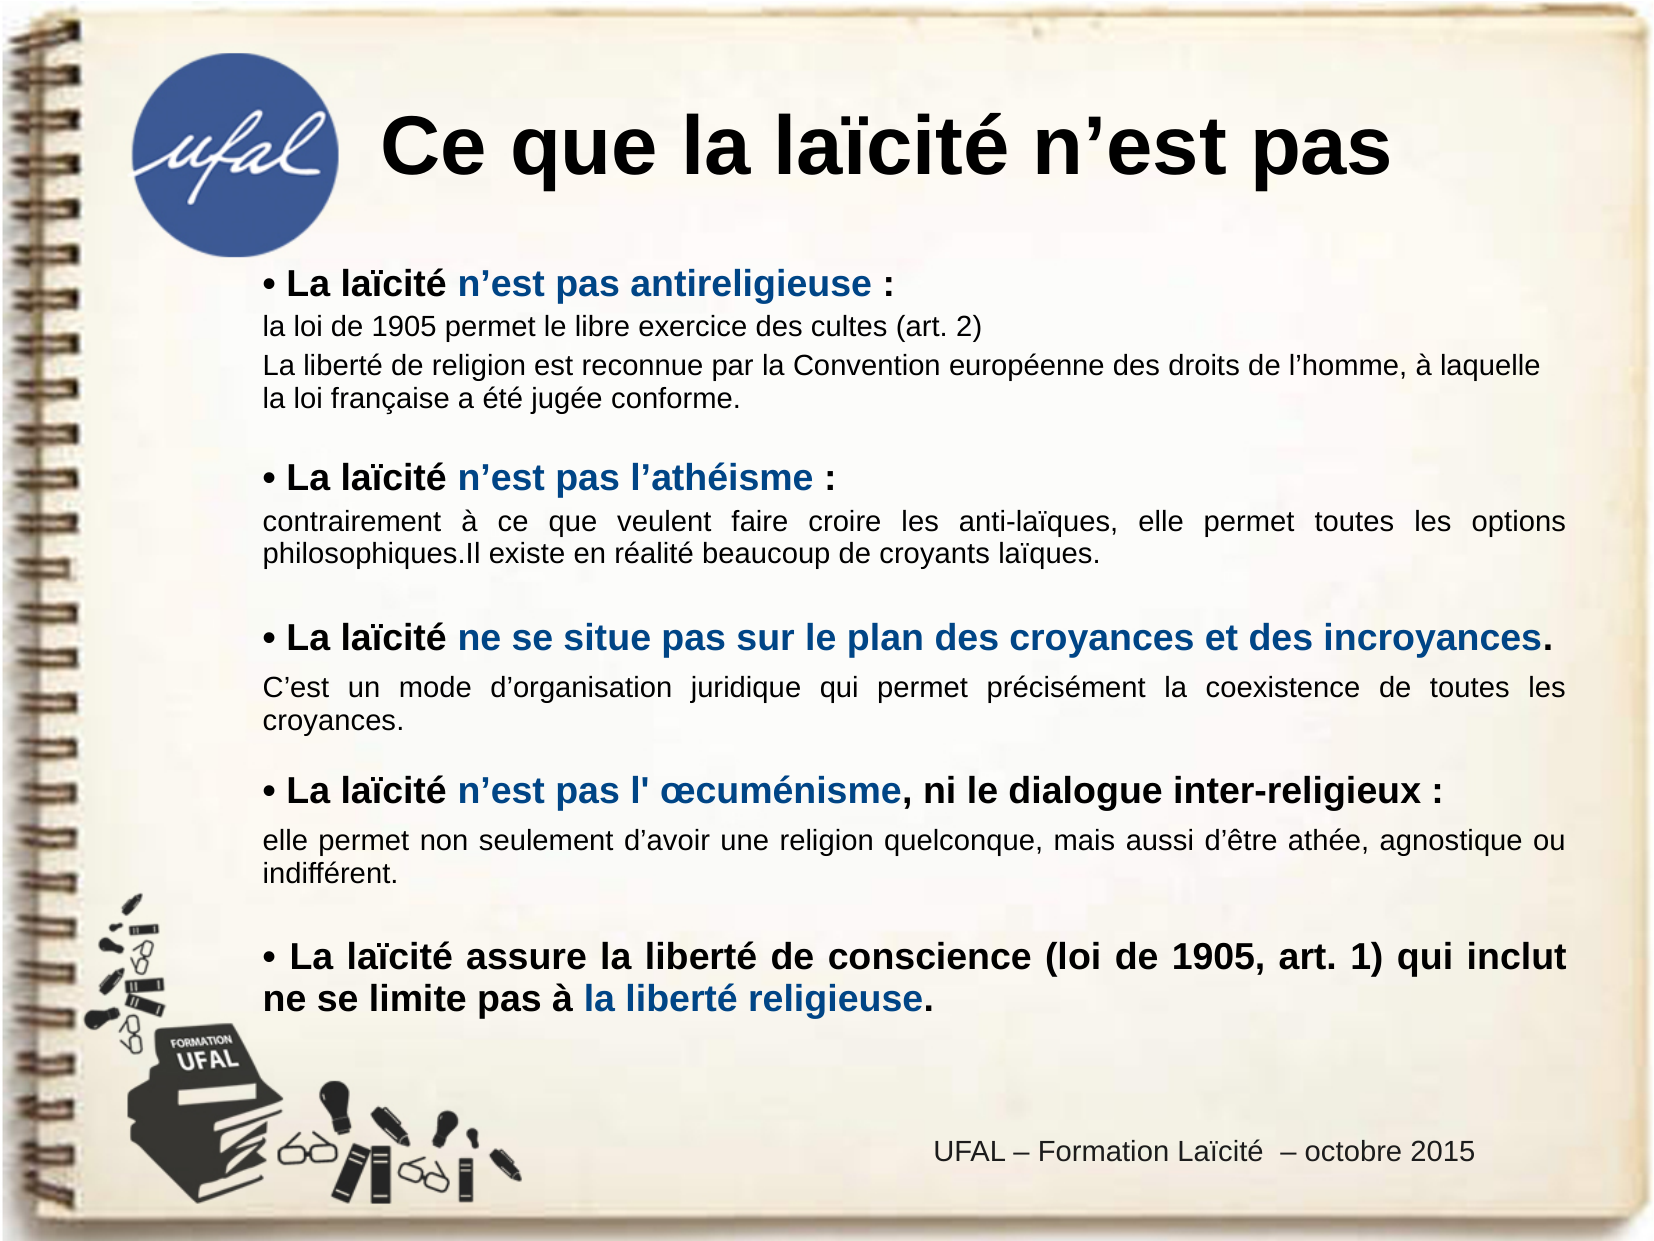

Ce que la laïcité n’est pas
• La laïcité n’est pas antireligieuse :
la loi de 1905 permet le libre exercice des cultes (art. 2)
La liberté de religion est reconnue par la Convention européenne des droits de l’homme, à laquelle la loi française a été jugée conforme.
• La laïcité n’est pas l’athéisme :
contrairement à ce que veulent faire croire les anti-laïques, elle permet toutes les options philosophiques.Il existe en réalité beaucoup de croyants laïques.
• La laïcité ne se situe pas sur le plan des croyances et des incroyances.
C’est un mode d’organisation juridique qui permet précisément la coexistence de toutes les croyances.
• La laïcité n’est pas l' œcuménisme, ni le dialogue inter-religieux :
elle permet non seulement d’avoir une religion quelconque, mais aussi d’être athée, agnostique ou indifférent.
• La laïcité assure la liberté de conscience (loi de 1905, art. 1) qui inclut ne se limite pas à la liberté religieuse.
UFAL – Formation Laïcité – octobre 2015